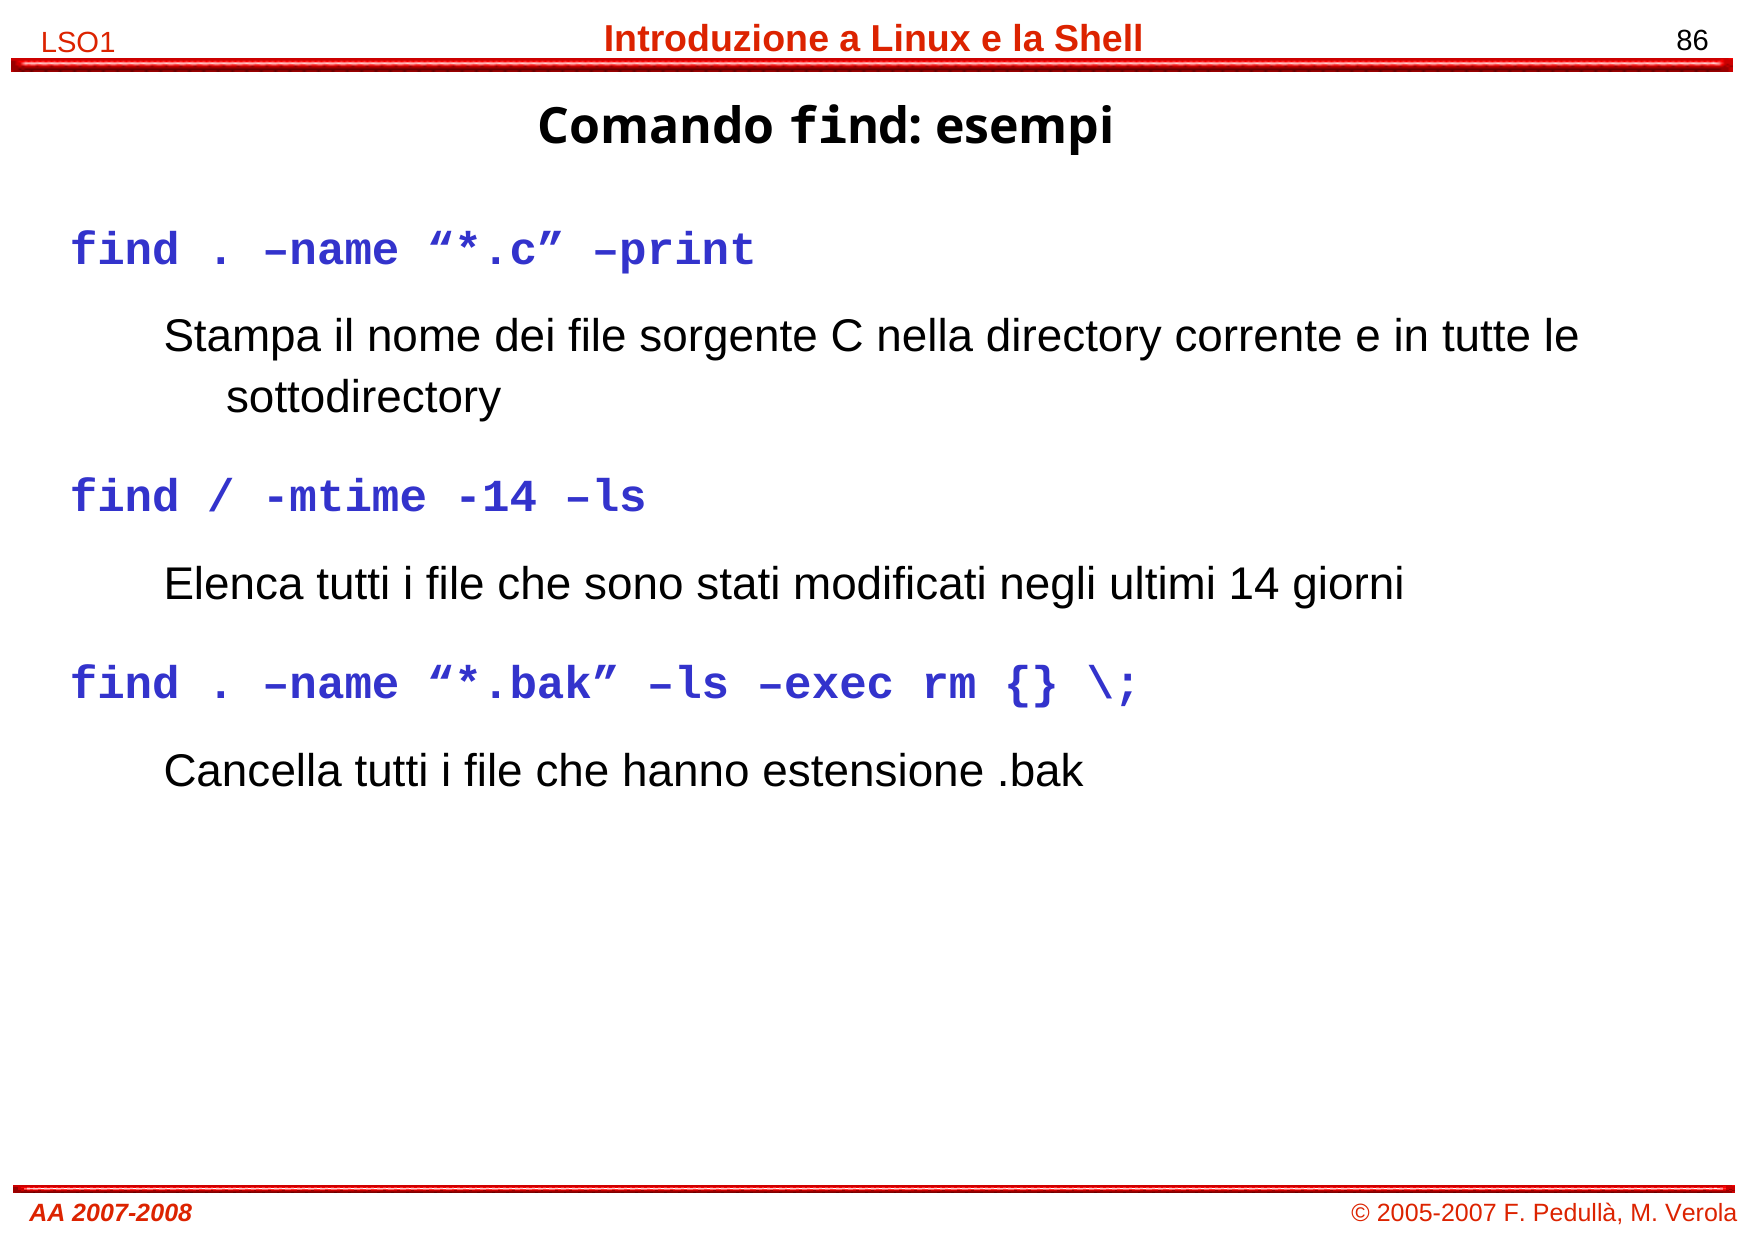

# Comando find: esempi
find . –name “*.c” –print
Stampa il nome dei file sorgente C nella directory corrente e in tutte le sottodirectory
find / -mtime -14 –ls
Elenca tutti i file che sono stati modificati negli ultimi 14 giorni
find . –name “*.bak” –ls –exec rm {} \;
Cancella tutti i file che hanno estensione .bak